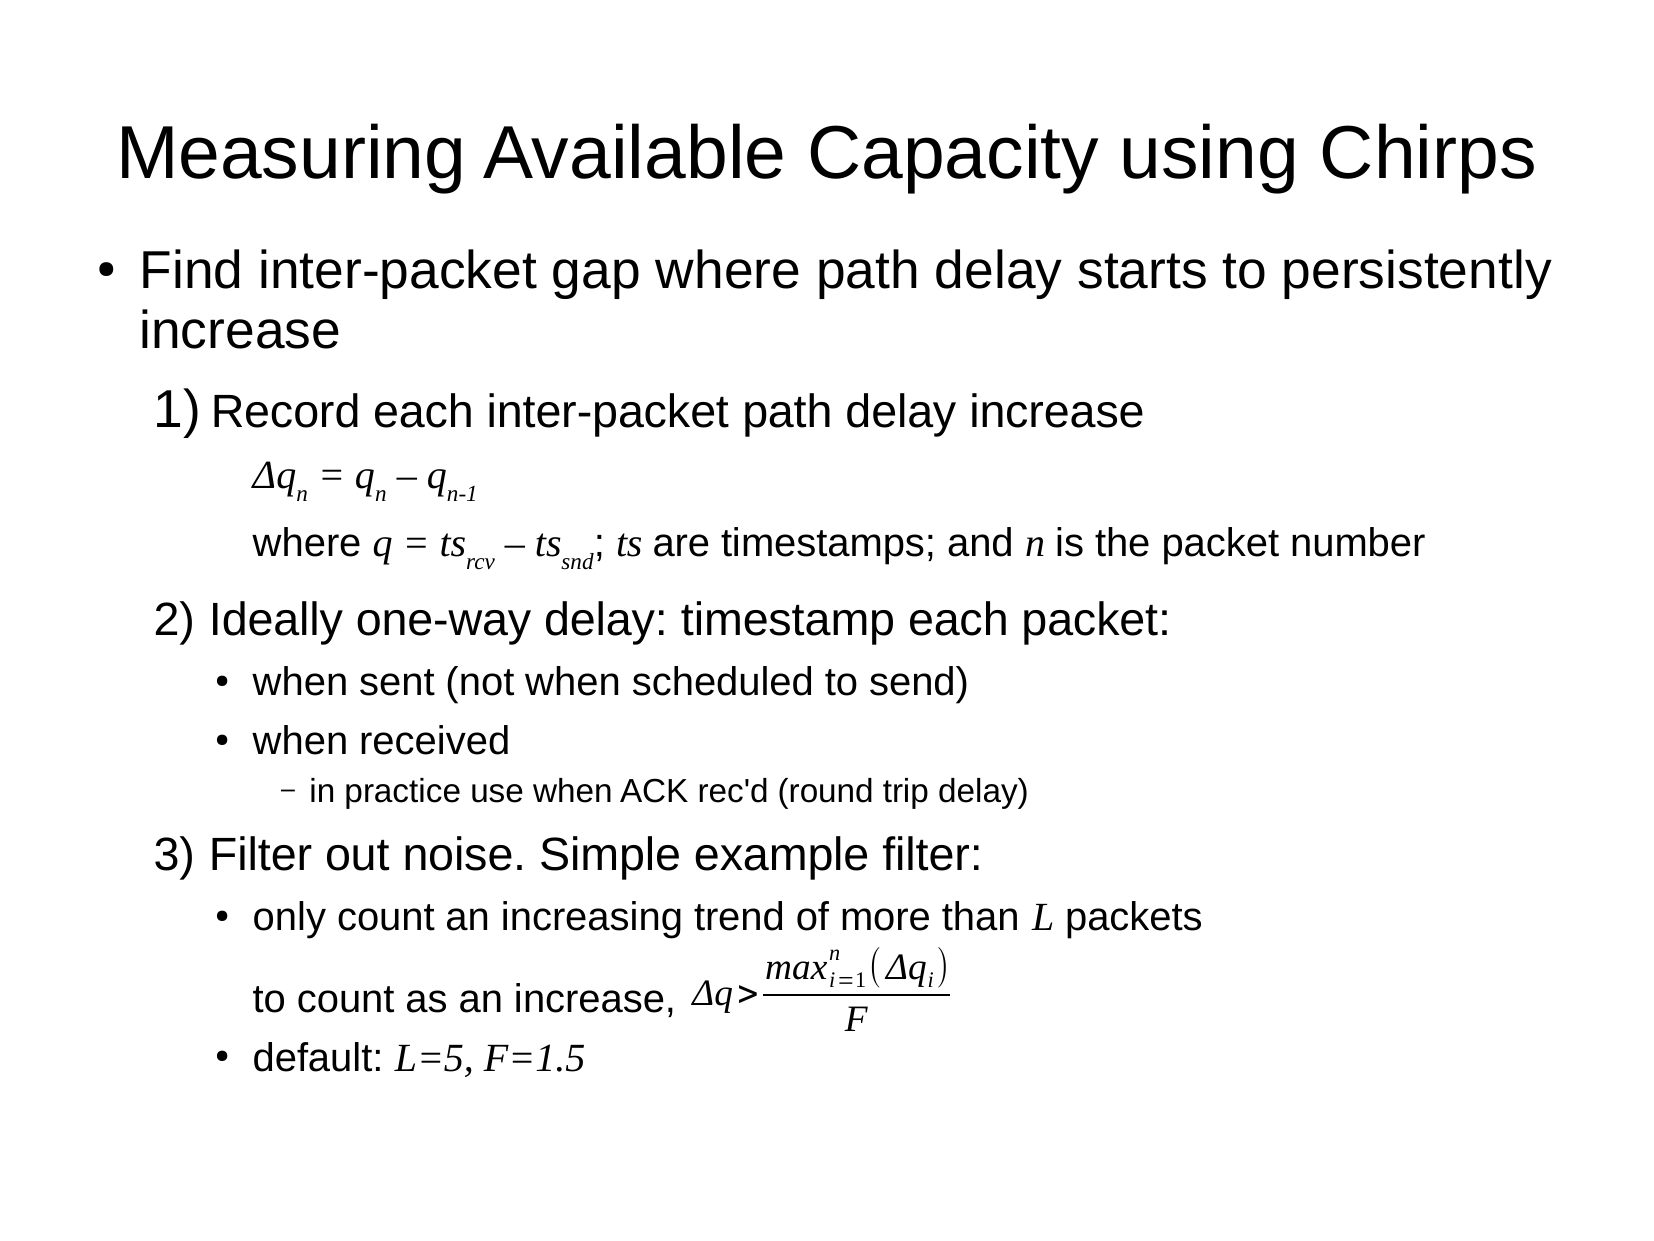

# Measuring Available Capacity using Chirps
Find inter-packet gap where path delay starts to persistently increase
 Record each inter-packet path delay increase
Δqn = qn – qn-1
where q = tsrcv – tssnd; ts are timestamps; and n is the packet number
 Ideally one-way delay: timestamp each packet:
when sent (not when scheduled to send)
when received
in practice use when ACK rec'd (round trip delay)
 Filter out noise. Simple example filter:
only count an increasing trend of more than L packets
to count as an increase,
default: L=5, F=1.5